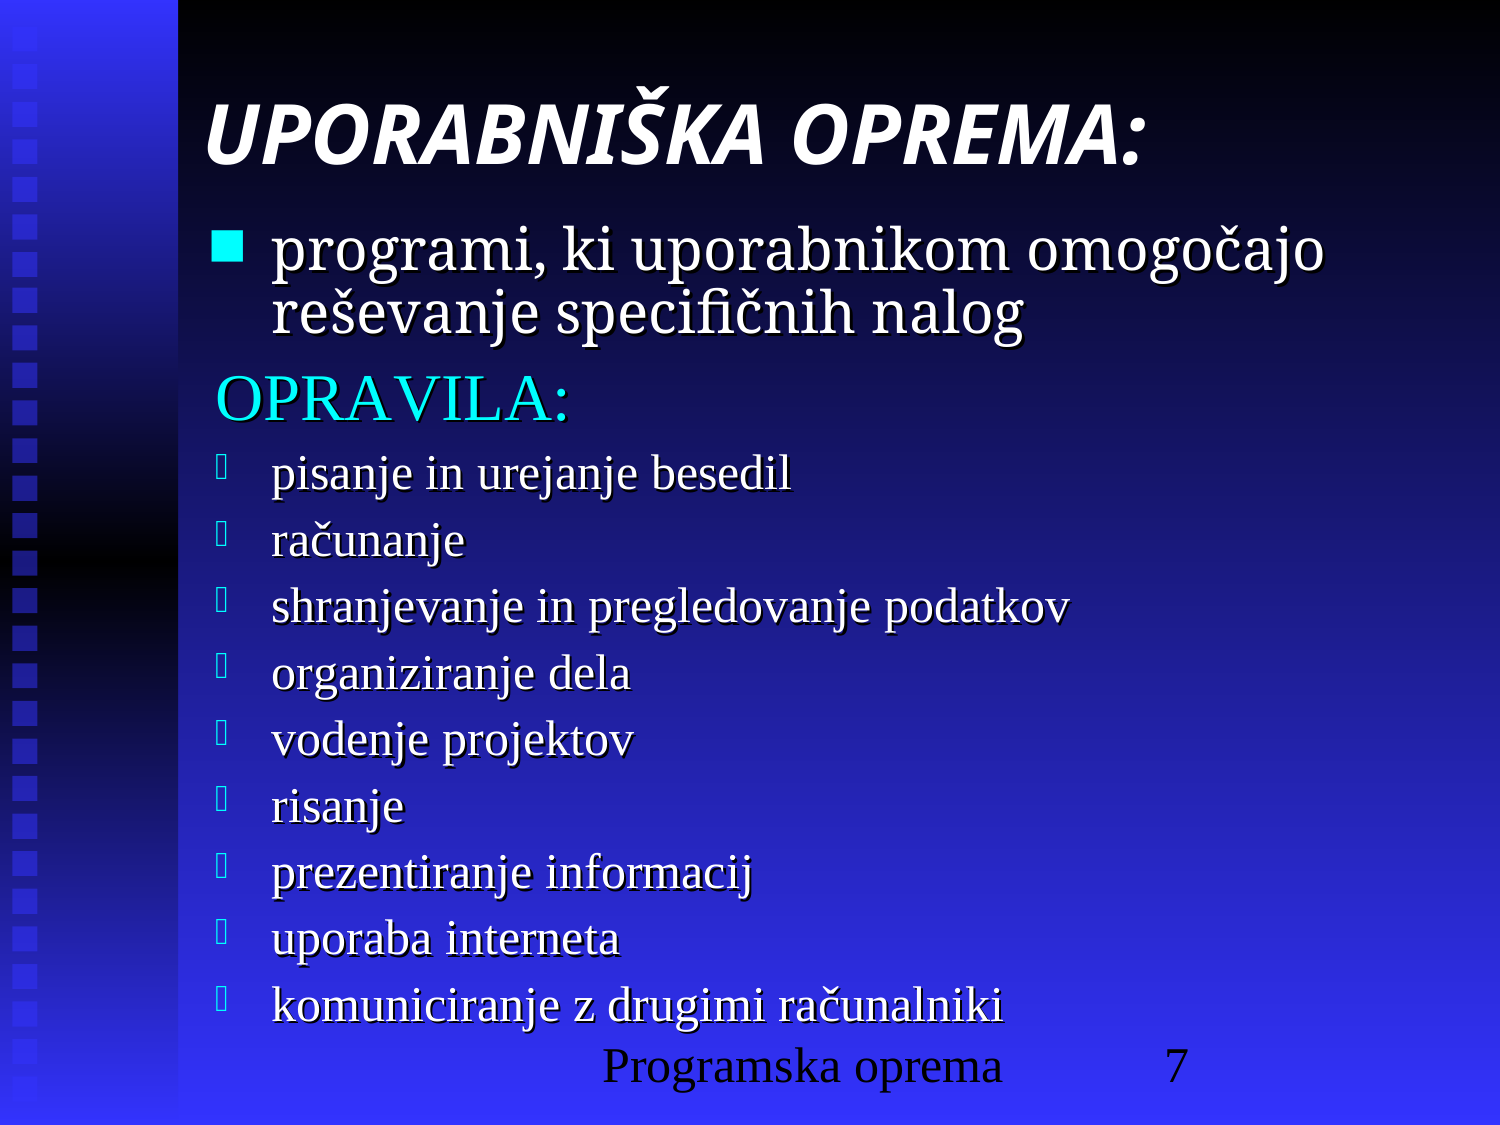

# UPORABNIŠKA OPREMA:
programi, ki uporabnikom omogočajo reševanje specifičnih nalog
OPRAVILA:
pisanje in urejanje besedil
računanje
shranjevanje in pregledovanje podatkov
organiziranje dela
vodenje projektov
risanje
prezentiranje informacij
uporaba interneta
komuniciranje z drugimi računalniki
Programska oprema
7